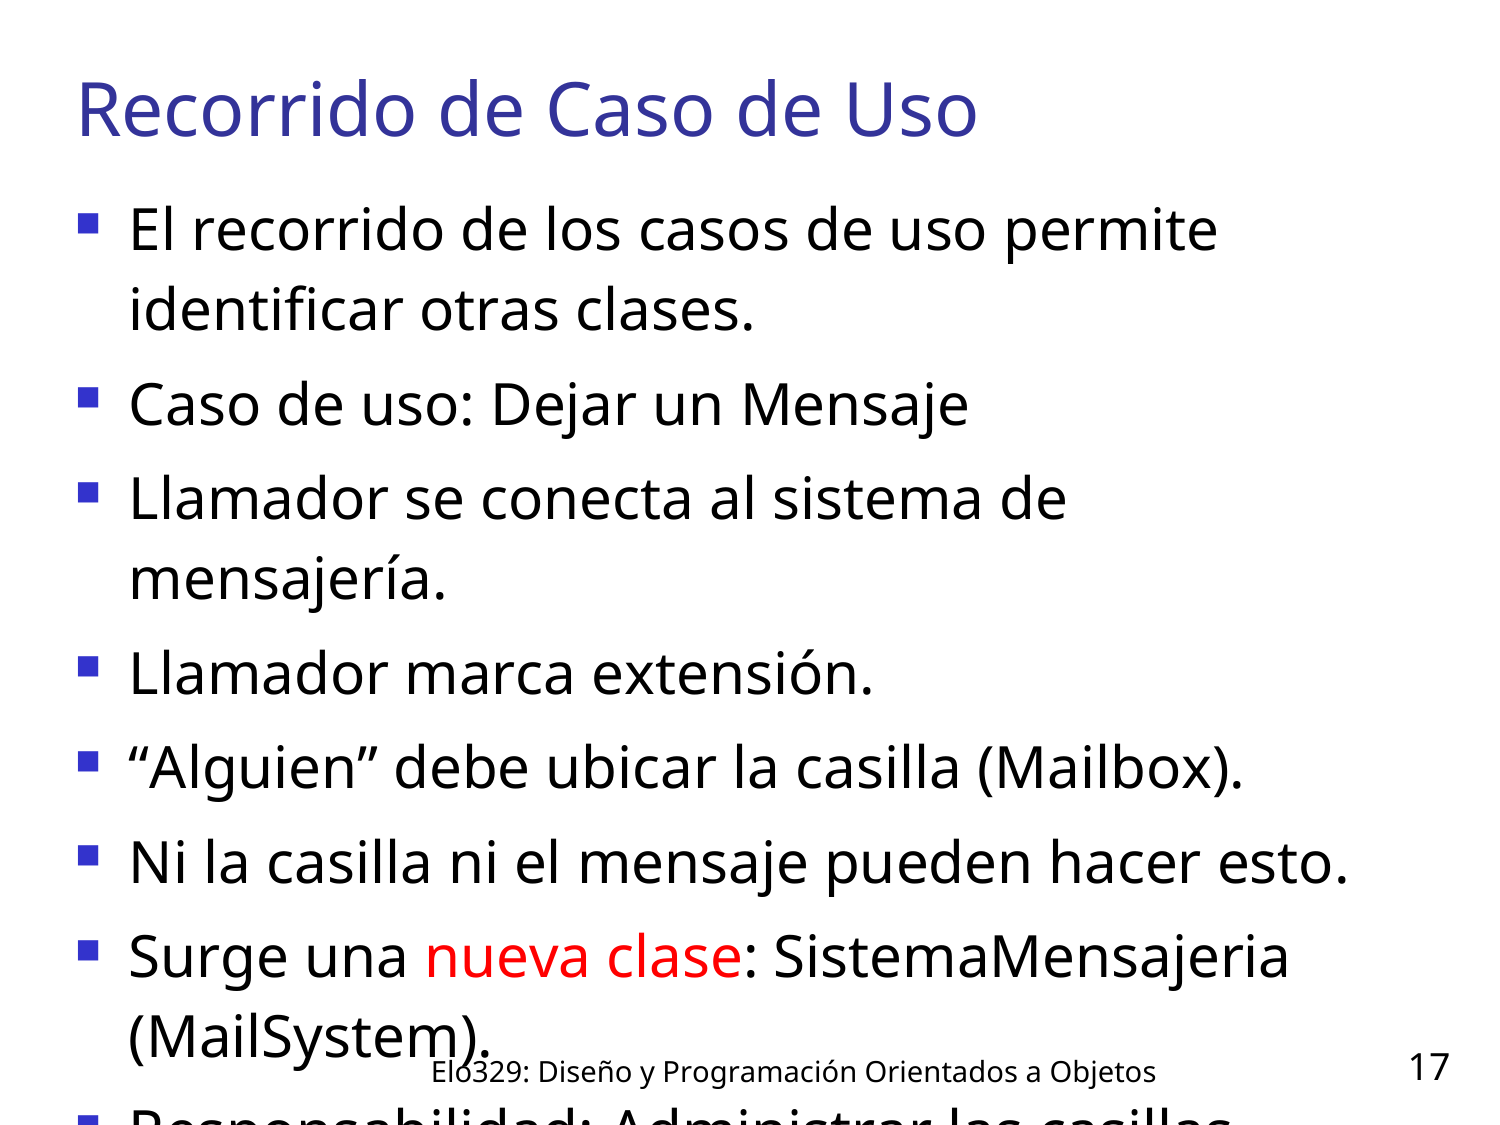

# Recorrido de Caso de Uso
El recorrido de los casos de uso permite identificar otras clases.
Caso de uso: Dejar un Mensaje
Llamador se conecta al sistema de mensajería.
Llamador marca extensión.
“Alguien” debe ubicar la casilla (Mailbox).
Ni la casilla ni el mensaje pueden hacer esto.
Surge una nueva clase: SistemaMensajeria (MailSystem).
Responsabilidad: Administrar las casillas.
17